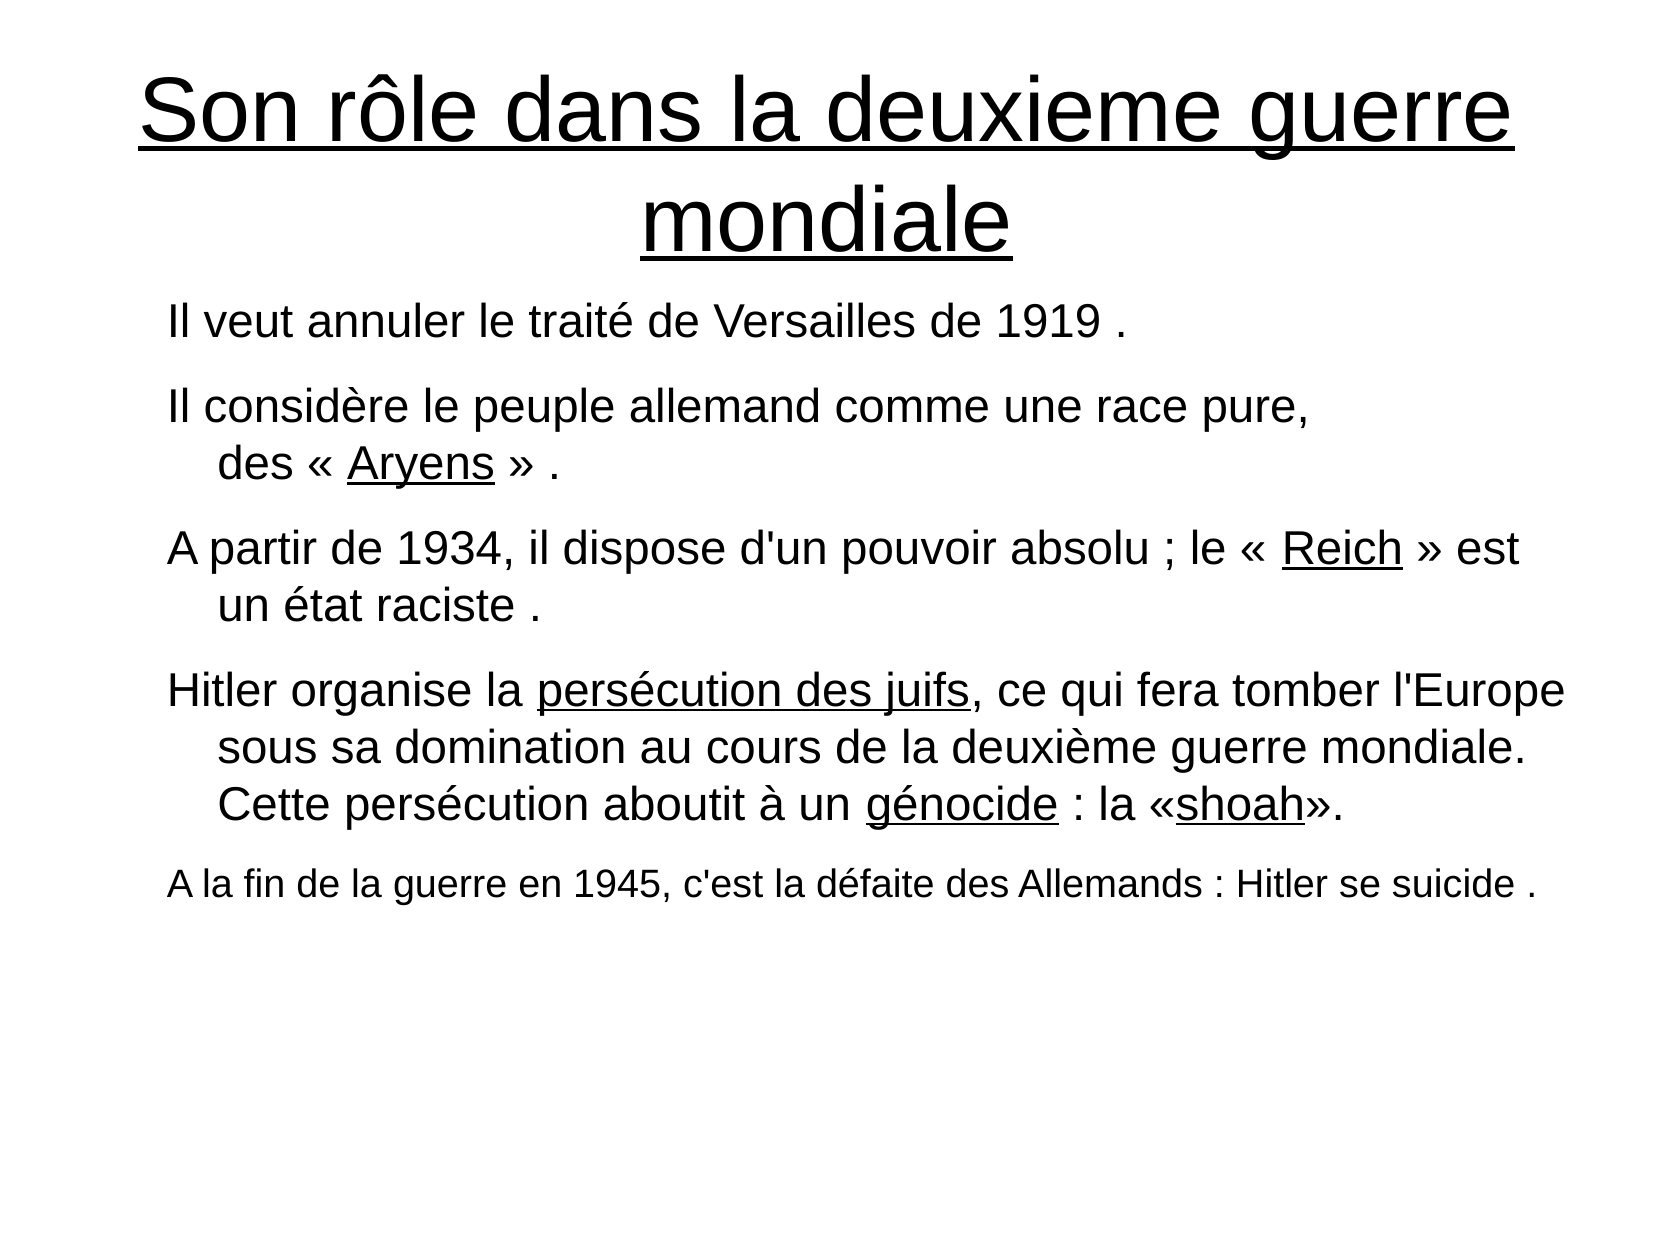

# Son rôle dans la deuxieme guerre mondiale
Il veut annuler le traité de Versailles de 1919 .
Il considère le peuple allemand comme une race pure, des « Aryens » .
A partir de 1934, il dispose d'un pouvoir absolu ; le « Reich » est un état raciste .
Hitler organise la persécution des juifs, ce qui fera tomber l'Europe sous sa domination au cours de la deuxième guerre mondiale. Cette persécution aboutit à un génocide : la «shoah».
A la fin de la guerre en 1945, c'est la défaite des Allemands : Hitler se suicide .